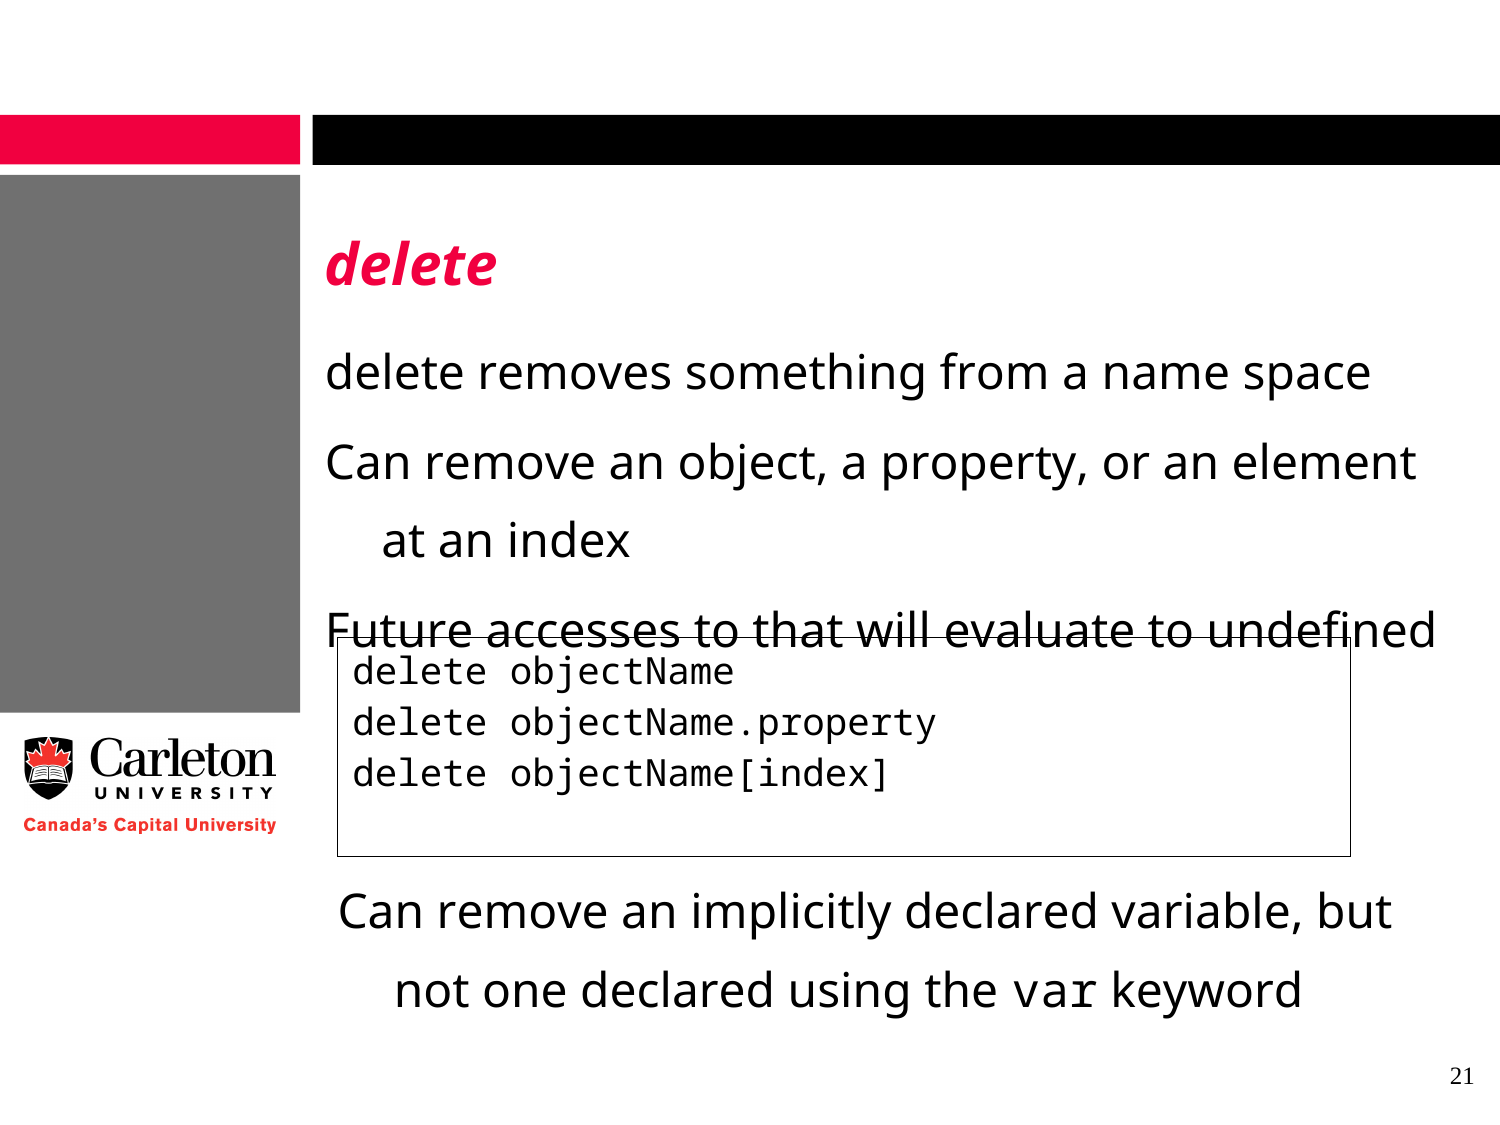

# delete
delete removes something from a name space
Can remove an object, a property, or an element at an index
Future accesses to that will evaluate to undefined
delete objectName
delete objectName.property
delete objectName[index]
Can remove an implicitly declared variable, but not one declared using the var keyword
21